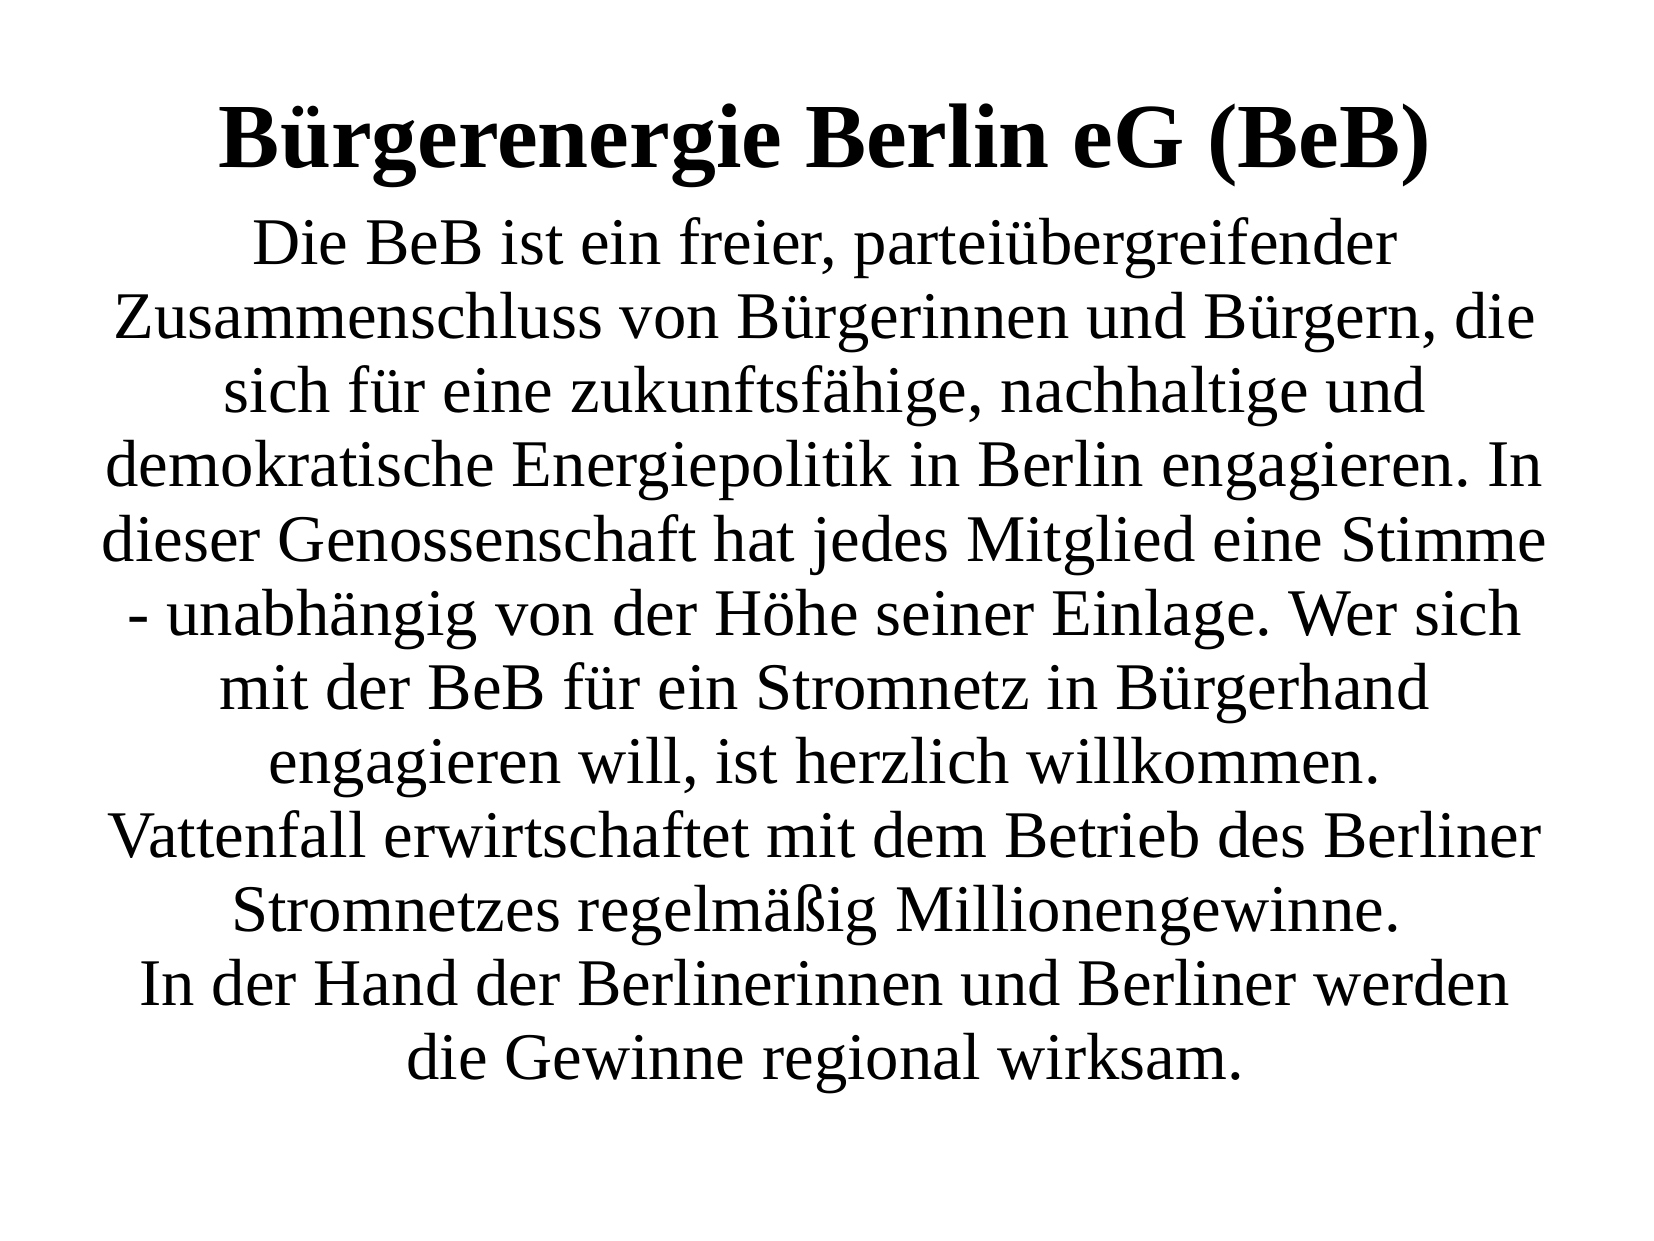

Bürgerenergie Berlin eG (BeB)
Die BeB ist ein freier, parteiübergreifender Zusammenschluss von Bürgerinnen und Bürgern, die sich für eine zukunftsfähige, nachhaltige und demokratische Energiepolitik in Berlin engagieren. In dieser Genossenschaft hat jedes Mitglied eine Stimme - unabhängig von der Höhe seiner Einlage. Wer sich mit der BeB für ein Stromnetz in Bürgerhand engagieren will, ist herzlich willkommen.
Vattenfall erwirtschaftet mit dem Betrieb des Berliner Stromnetzes regelmäßig Millionengewinne.
In der Hand der Berlinerinnen und Berliner werden die Gewinne regional wirksam.